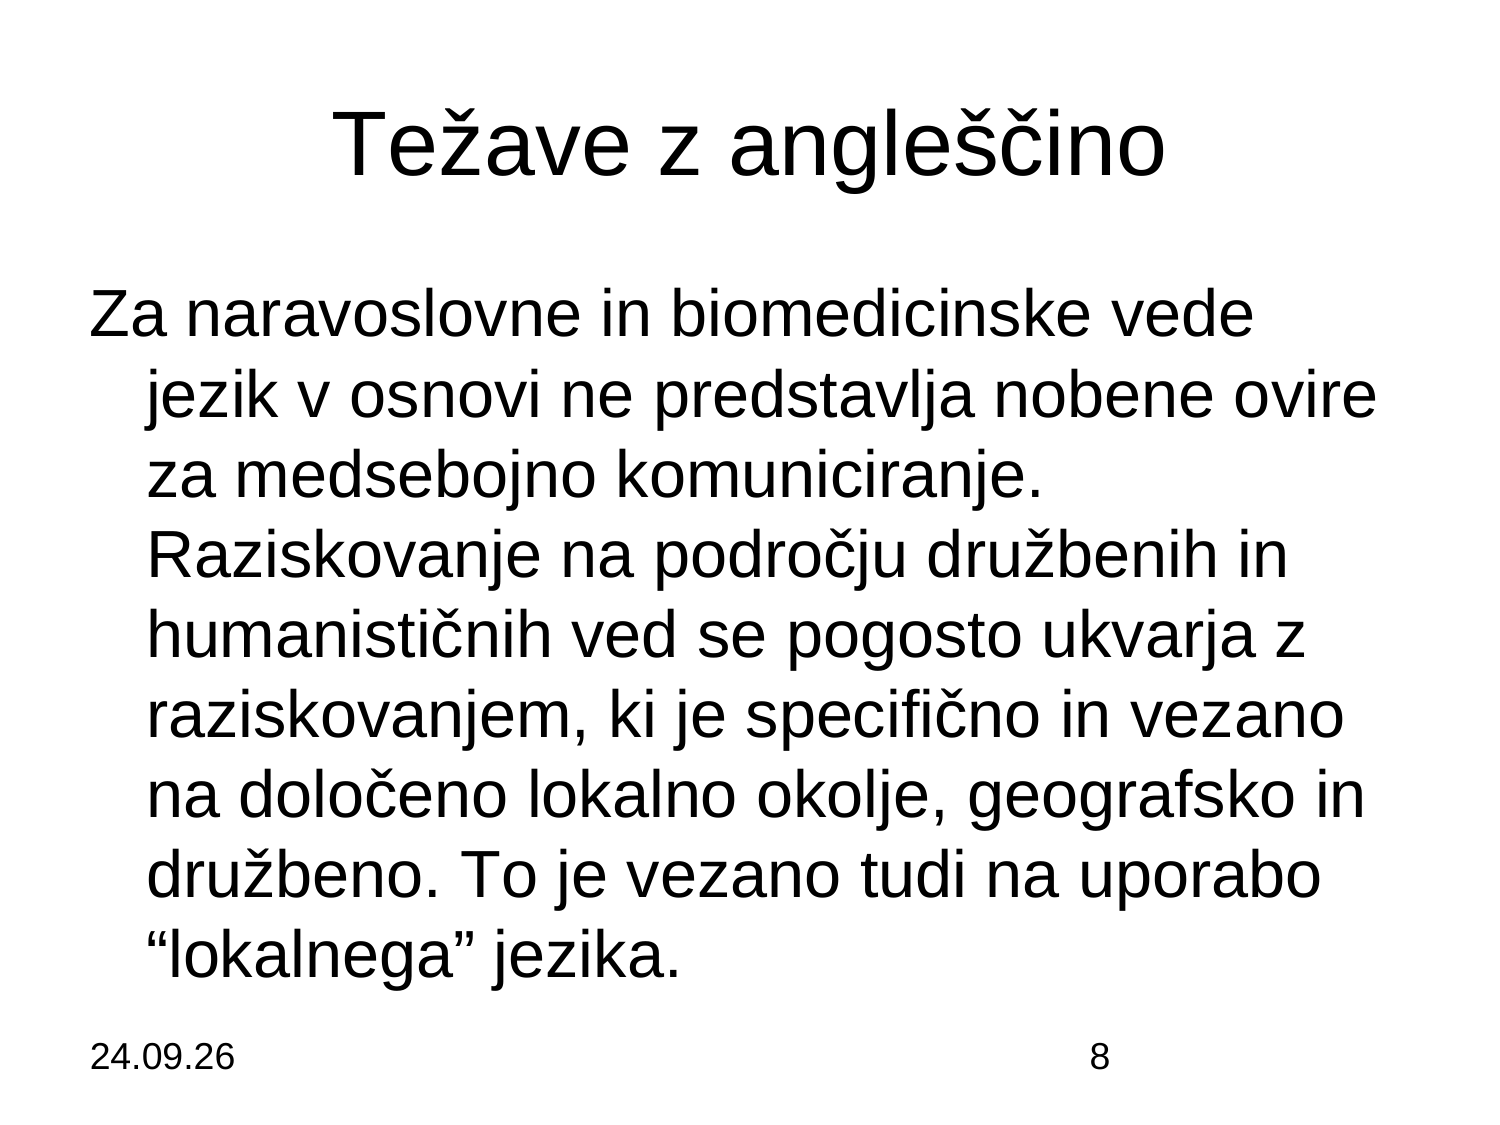

# Težave z angleščino
Za naravoslovne in biomedicinske vede jezik v osnovi ne predstavlja nobene ovire za medsebojno komuniciranje. Raziskovanje na področju družbenih in humanističnih ved se pogosto ukvarja z raziskovanjem, ki je specifično in vezano na določeno lokalno okolje, geografsko in družbeno. To je vezano tudi na uporabo “lokalnega” jezika.
8